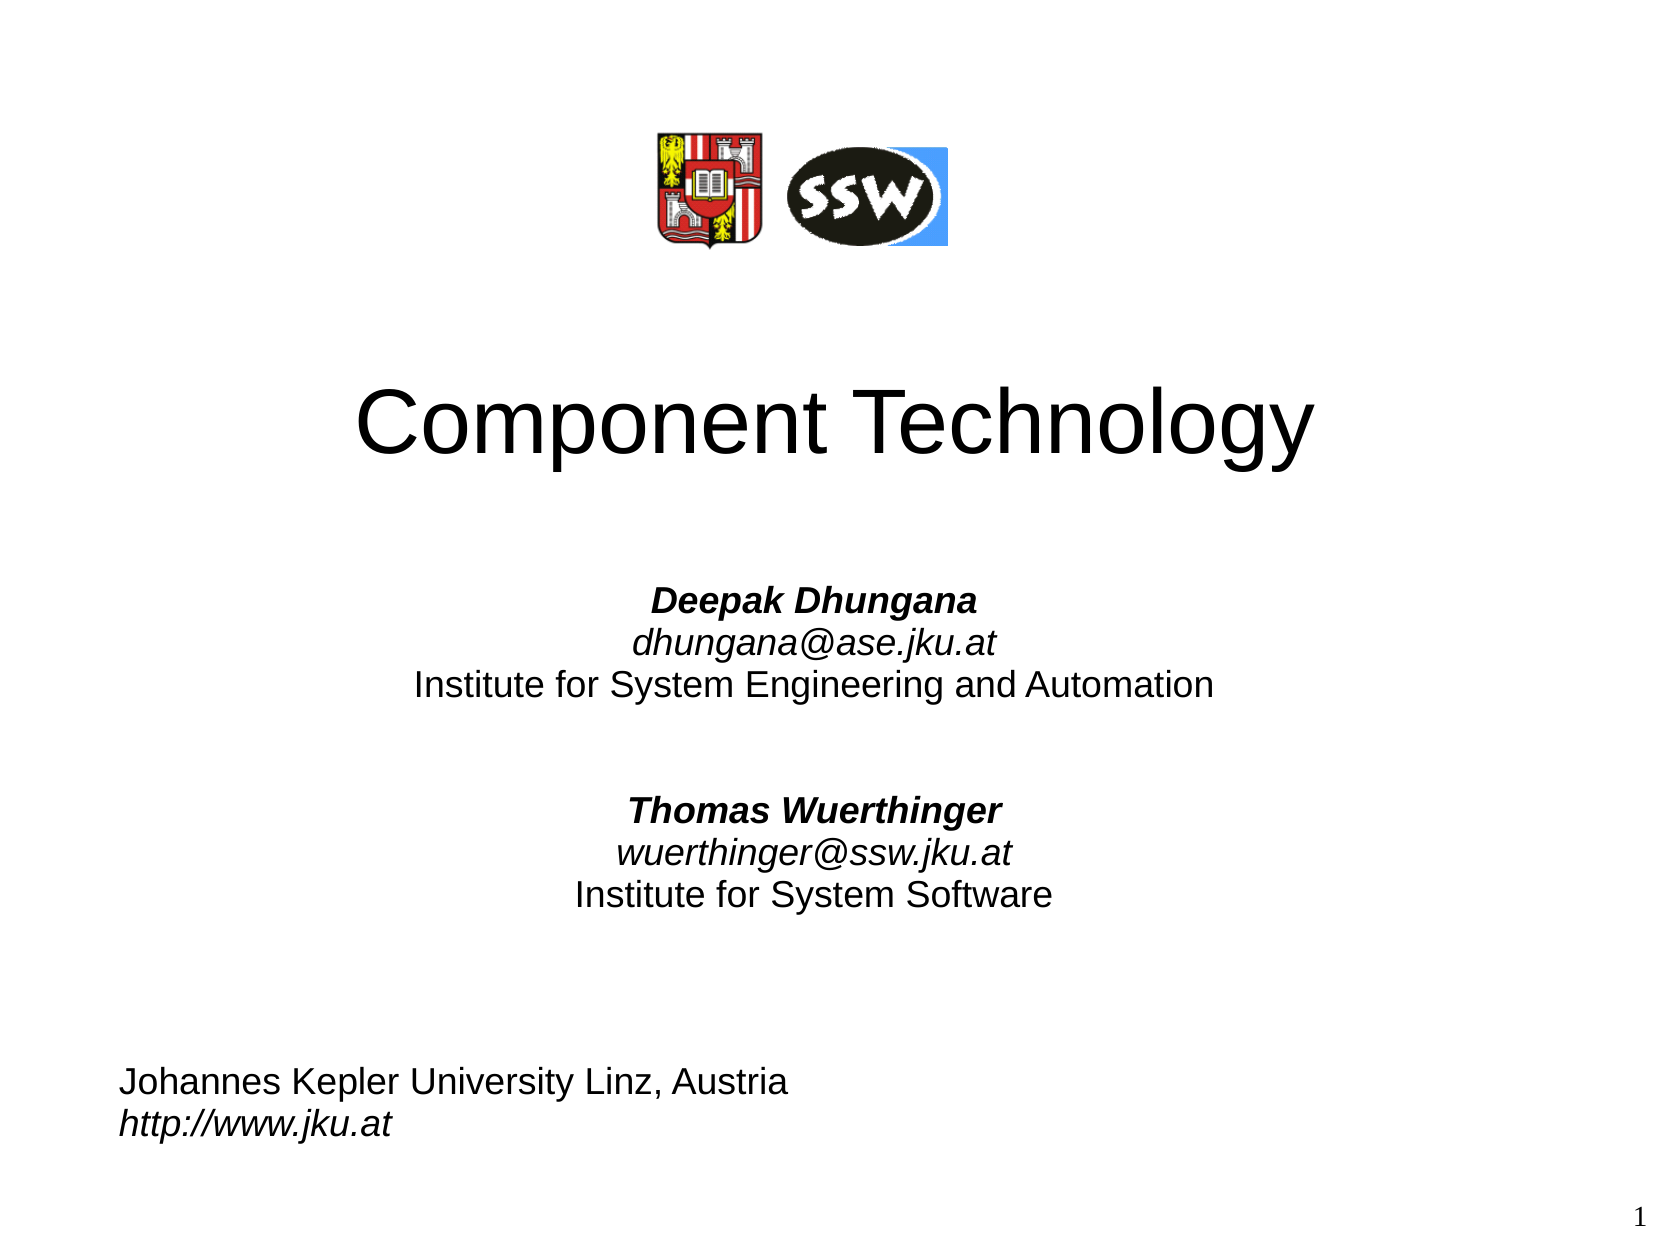

# Component Technology
Deepak Dhungana
dhungana@ase.jku.at
Institute for System Engineering and Automation
Thomas Wuerthinger
wuerthinger@ssw.jku.at
Institute for System Software
Johannes Kepler University Linz, Austria
http://www.jku.at
1